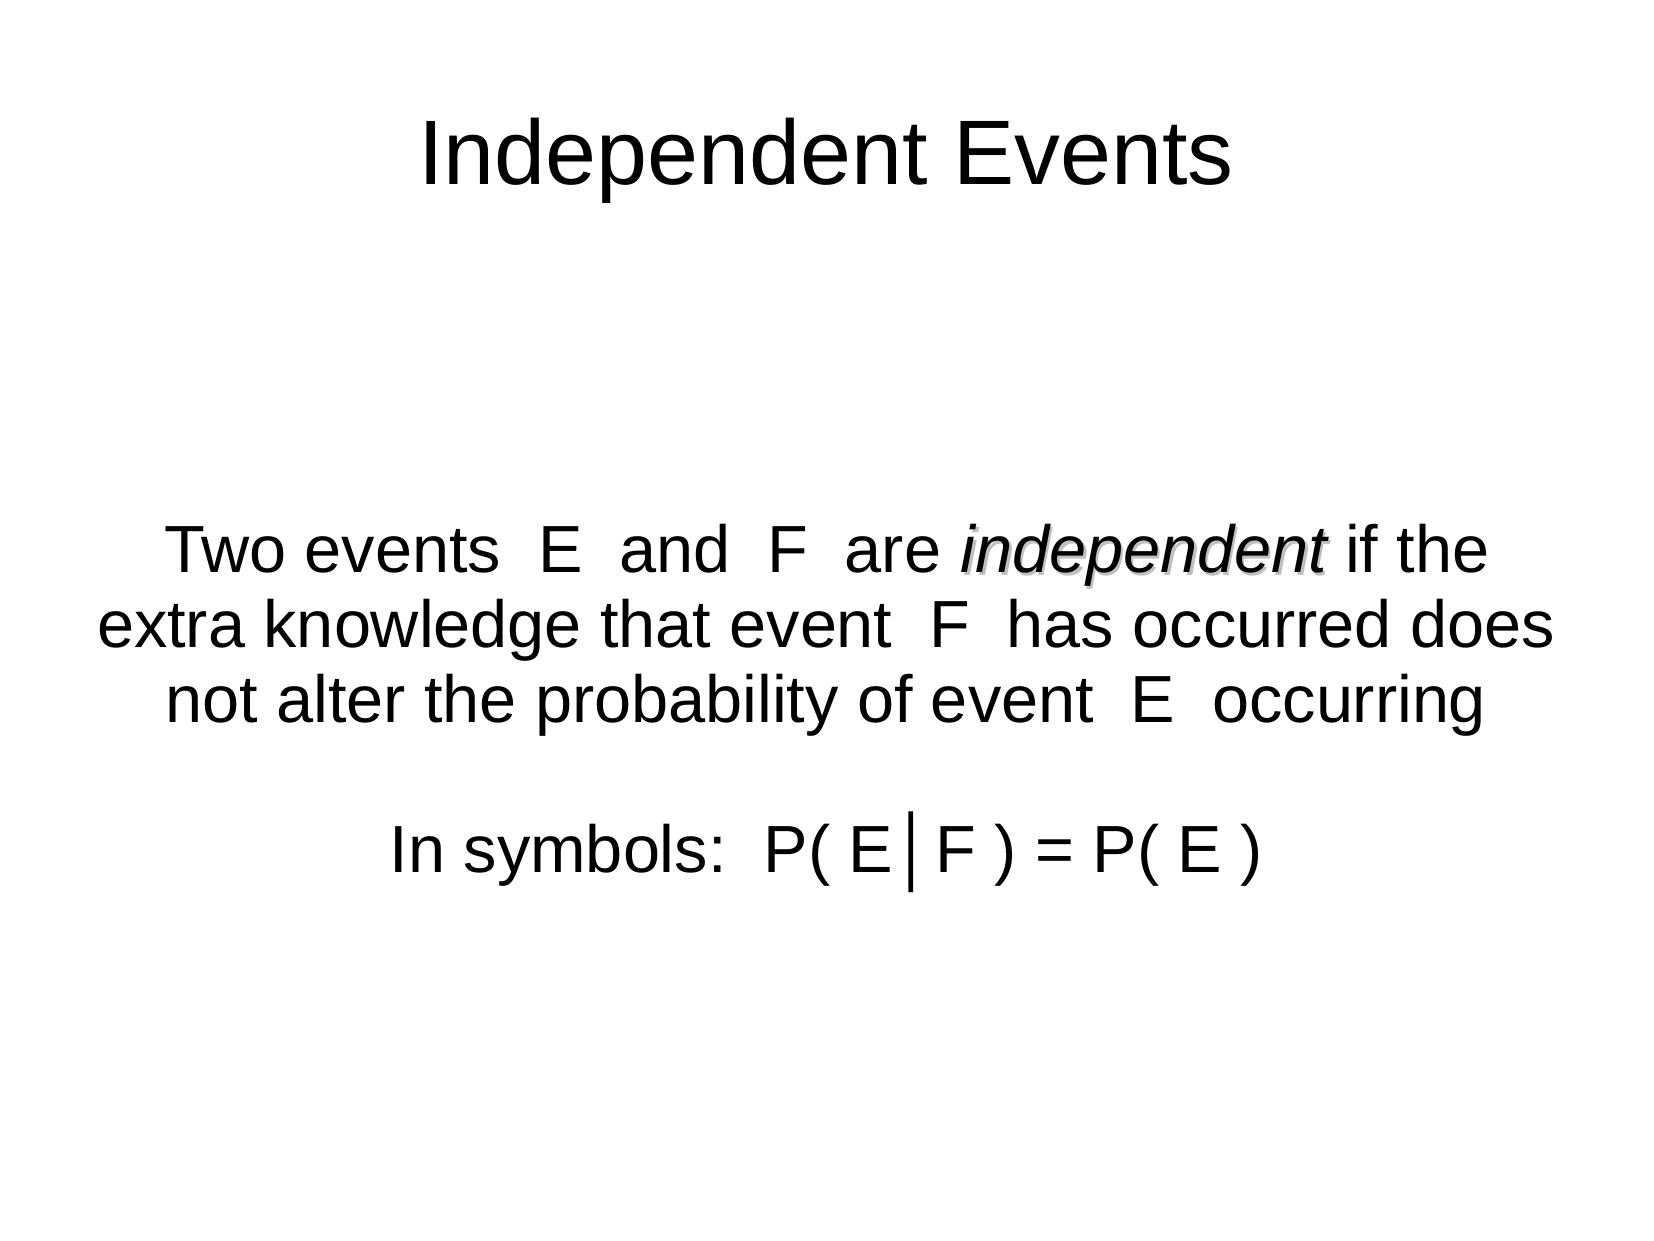

# Independent Events
Two events E and F are independent if the extra knowledge that event F has occurred does not alter the probability of event E occurring
In symbols: P( E│F ) = P( E )